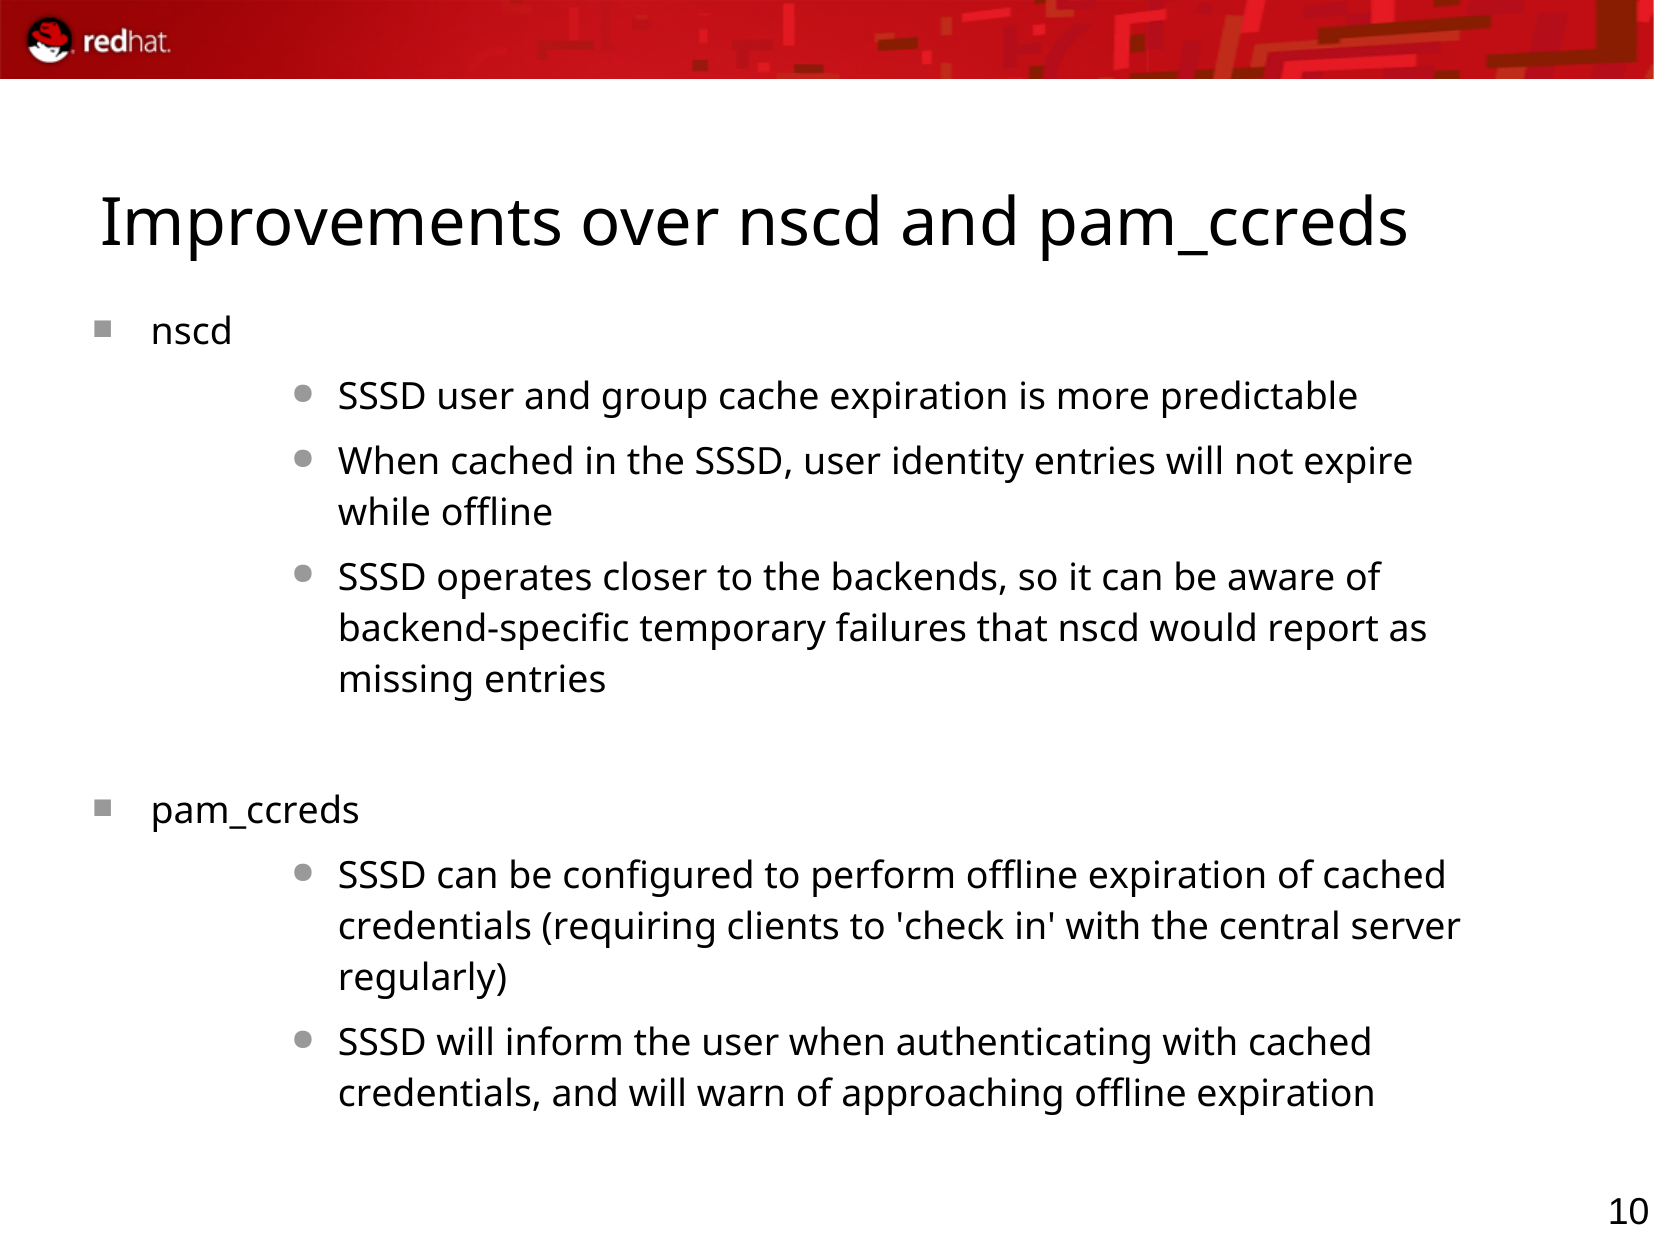

# Improvements over nscd and pam_ccreds
nscd
SSSD user and group cache expiration is more predictable
When cached in the SSSD, user identity entries will not expire while offline
SSSD operates closer to the backends, so it can be aware of backend-specific temporary failures that nscd would report as missing entries
pam_ccreds
SSSD can be configured to perform offline expiration of cached credentials (requiring clients to 'check in' with the central server regularly)
SSSD will inform the user when authenticating with cached credentials, and will warn of approaching offline expiration